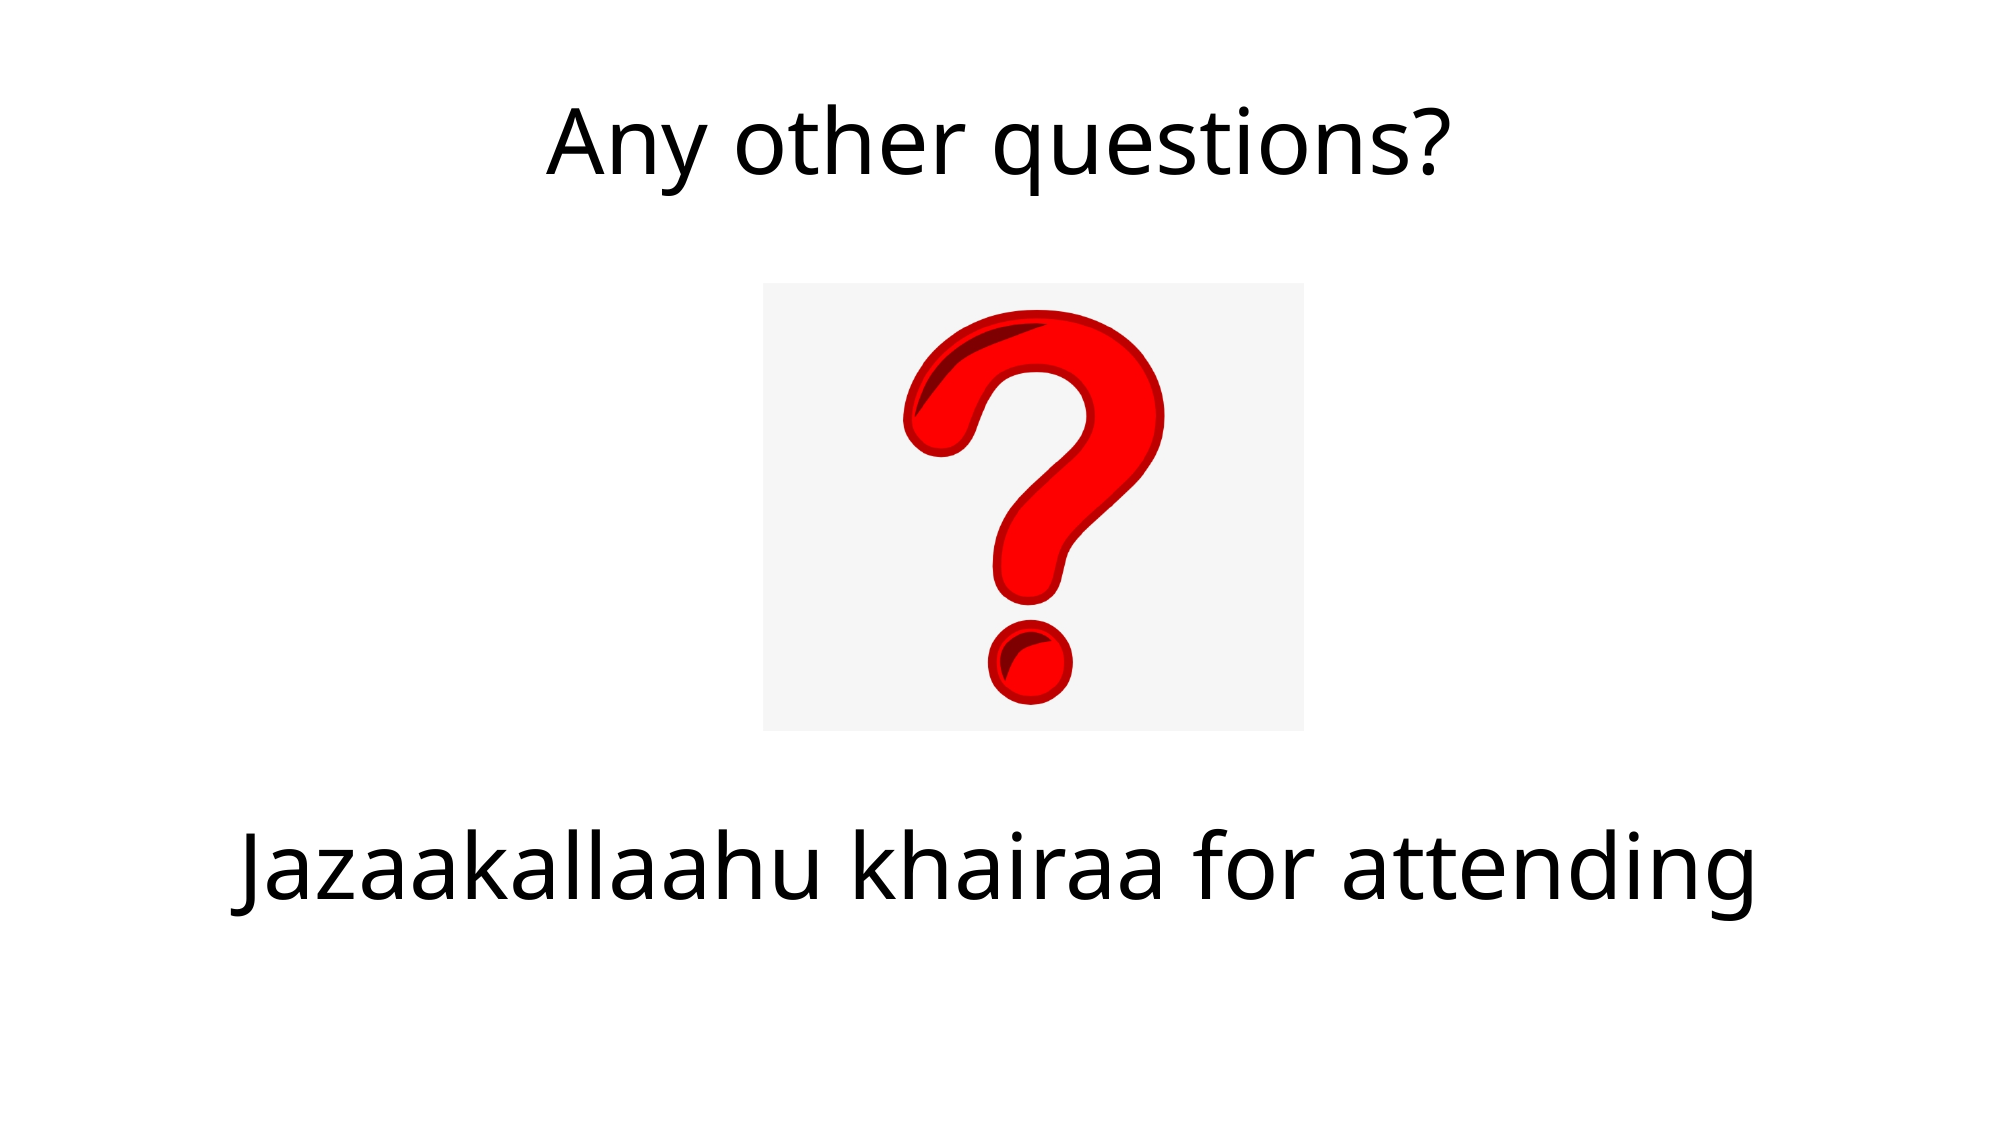

# Any other questions?
Jazaakallaahu khairaa for attending